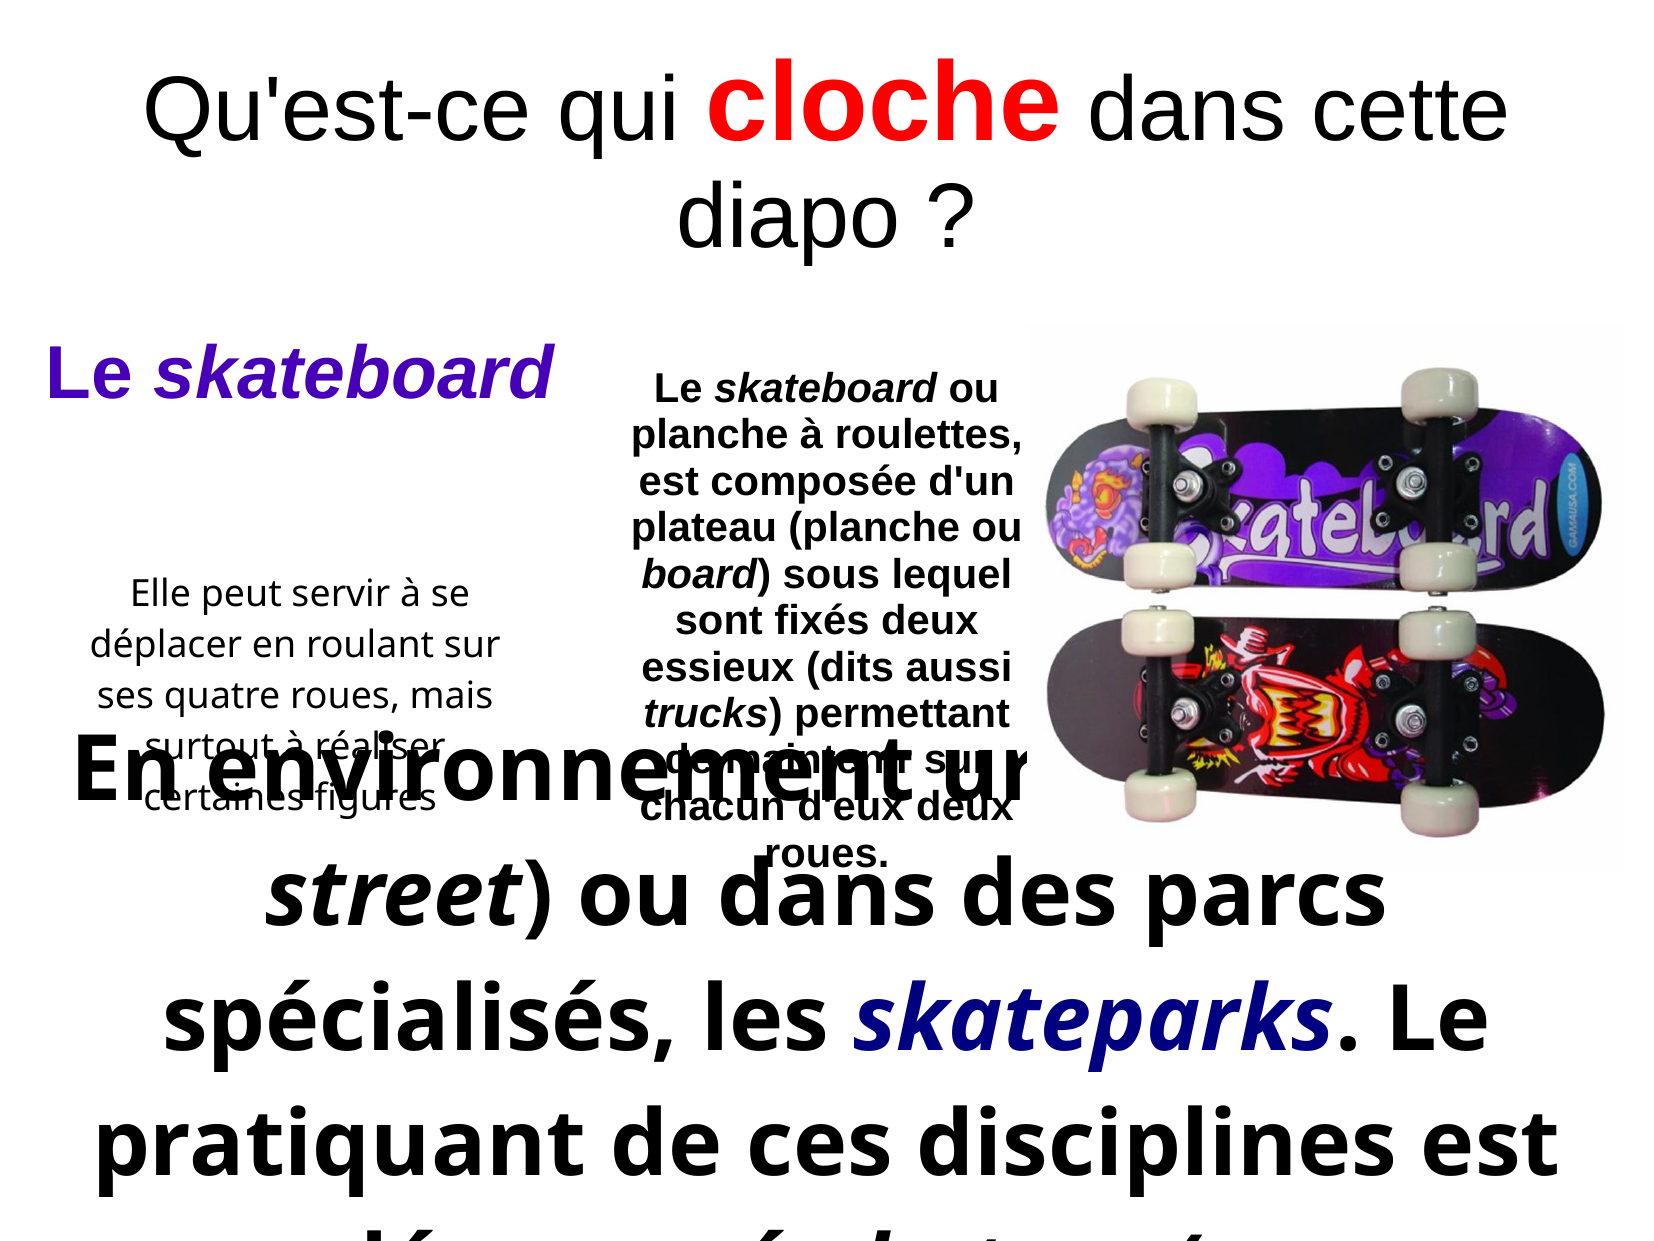

# Qu'est-ce qui cloche dans cette diapo ?
Le skateboard
Le skateboard ou planche à roulettes, est composée d'un plateau (planche ou board) sous lequel sont fixés deux essieux (dits aussi trucks) permettant de maintenir sur chacun d'eux deux roues.
 Elle peut servir à se déplacer en roulant sur ses quatre roues, mais surtout à réaliser certaines figures
 En environnement urbain (appelé street) ou dans des parcs spécialisés, les skateparks. Le pratiquant de ces disciplines est dénommé skateur (ou skateboarder du terme anglais)